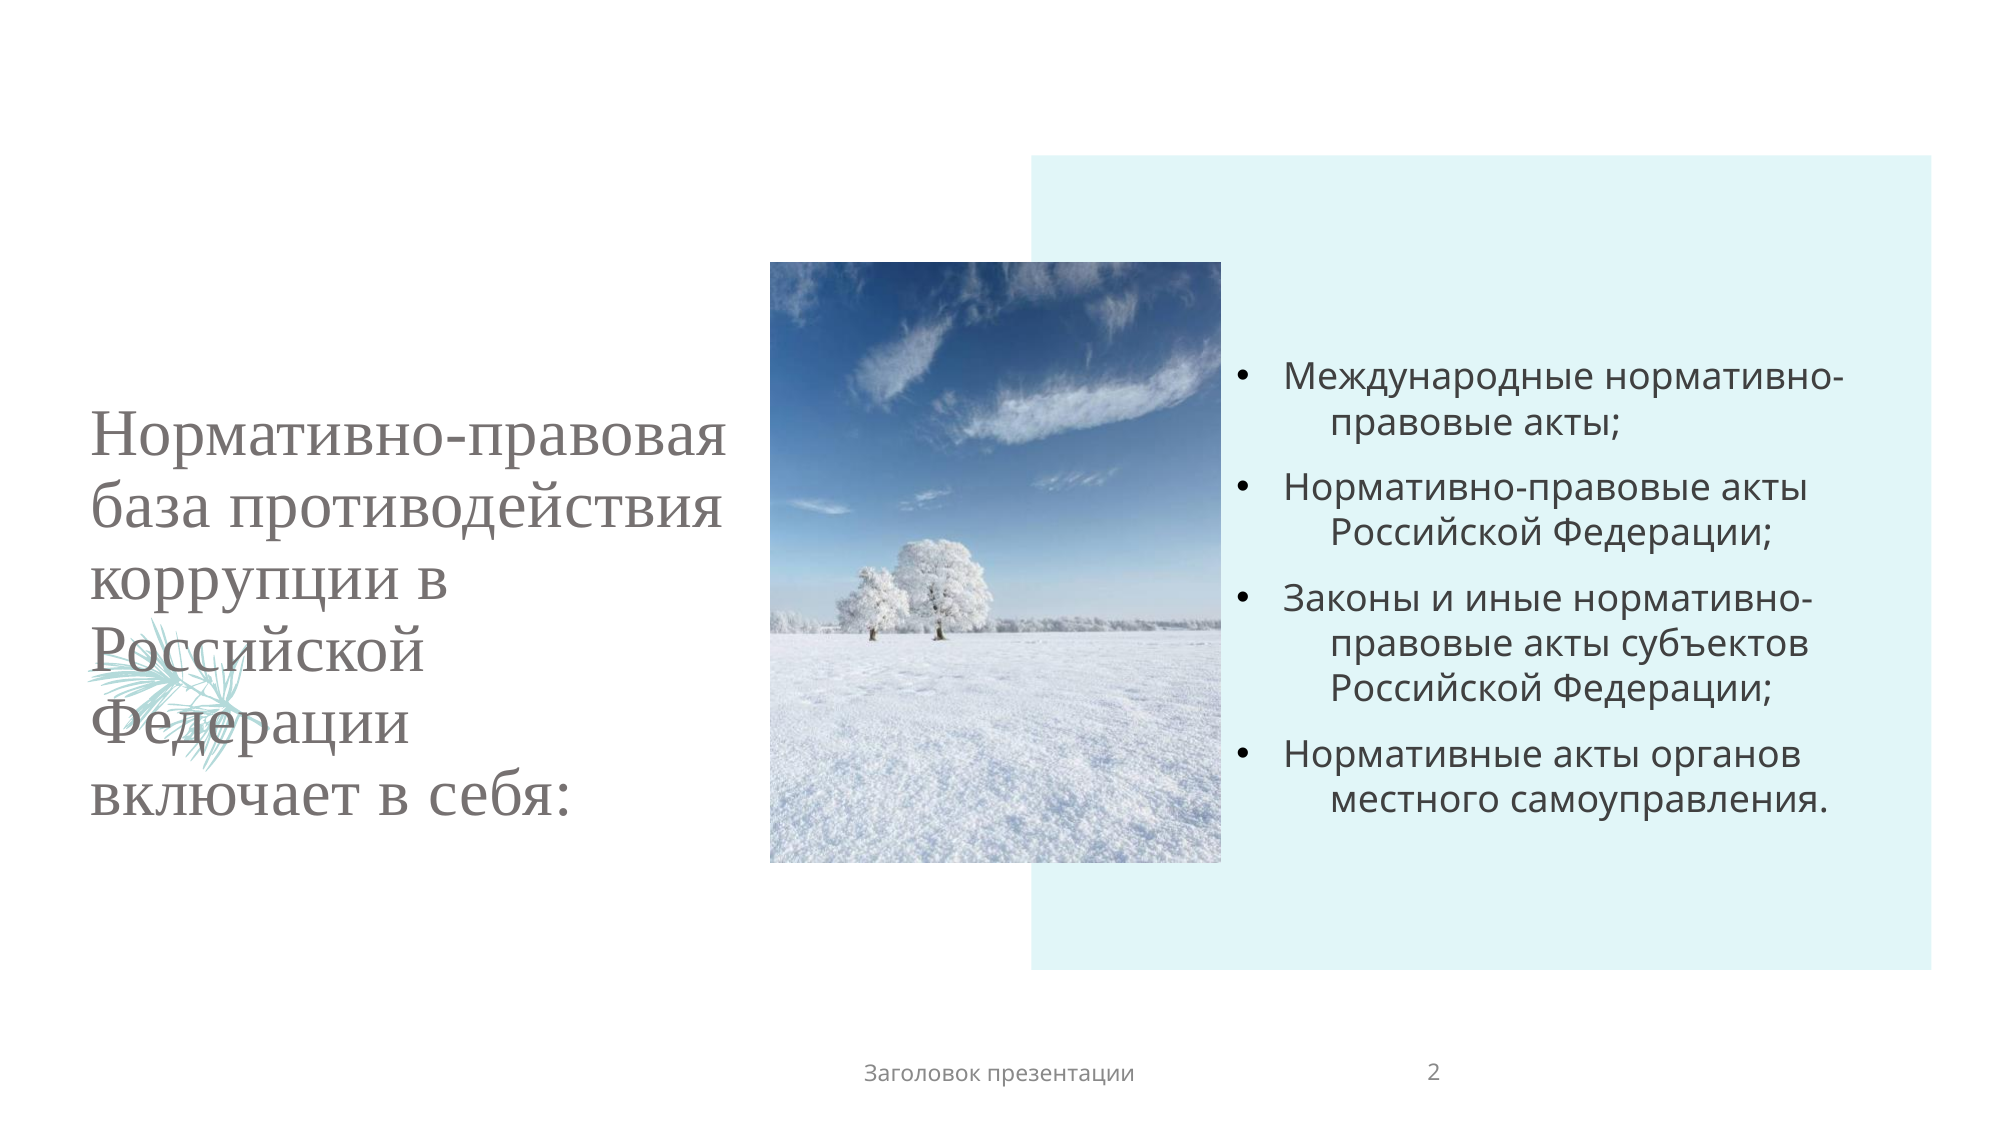

Международные нормативно-правовые акты;
Нормативно-правовые акты Российской Федерации;
Законы и иные нормативно-правовые акты субъектов Российской Федерации;
Нормативные акты органов местного самоуправления.
# Нормативно-правовая база противодействия коррупции в Российской Федерации включает в себя:
Заголовок презентации